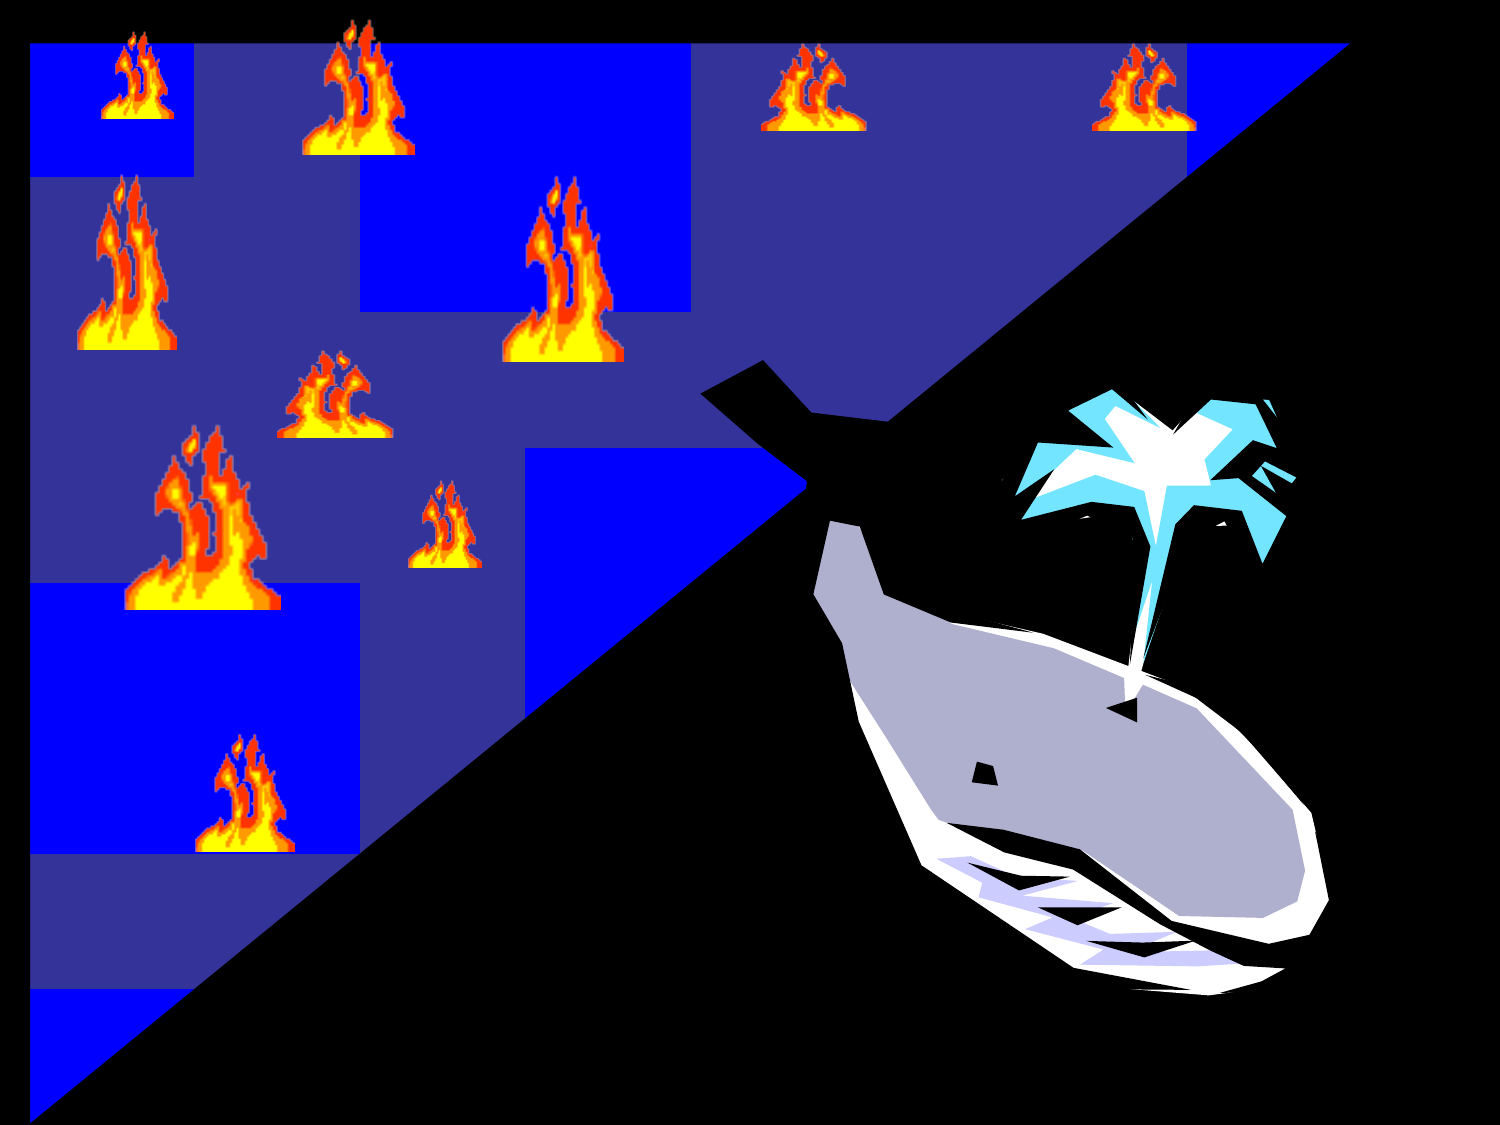

# Море пламенем горит, Выбежал из моря кит: «Эй, пожарные, бегите! Помогите, помогите!»